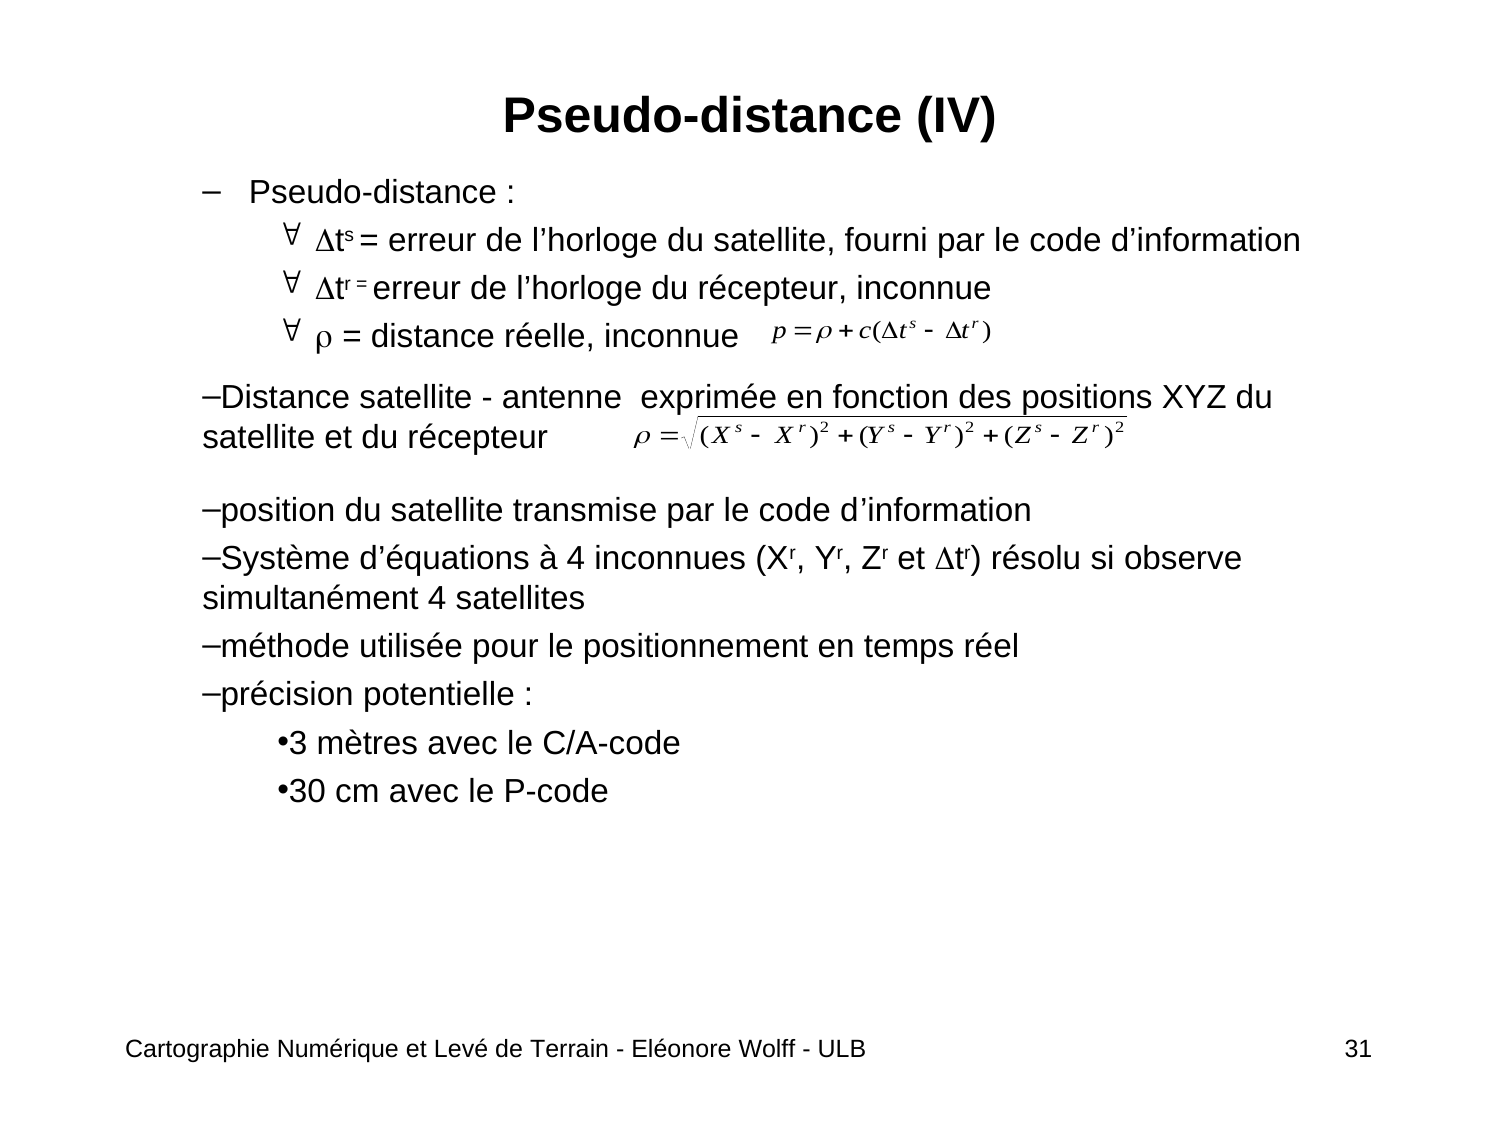

# Pseudo-distance (IV)‏
Pseudo-distance :
ts = erreur de l’horloge du satellite, fourni par le code d’information
tr = erreur de l’horloge du récepteur, inconnue
 = distance réelle, inconnue
Distance satellite - antenne exprimée en fonction des positions XYZ du satellite et du récepteur
position du satellite transmise par le code d’information
Système d’équations à 4 inconnues (Xr, Yr, Zr et tr) résolu si observe simultanément 4 satellites
méthode utilisée pour le positionnement en temps réel
précision potentielle :
3 mètres avec le C/A-code
30 cm avec le P-code
Cartographie Numérique et Levé de Terrain - Eléonore Wolff - ULB